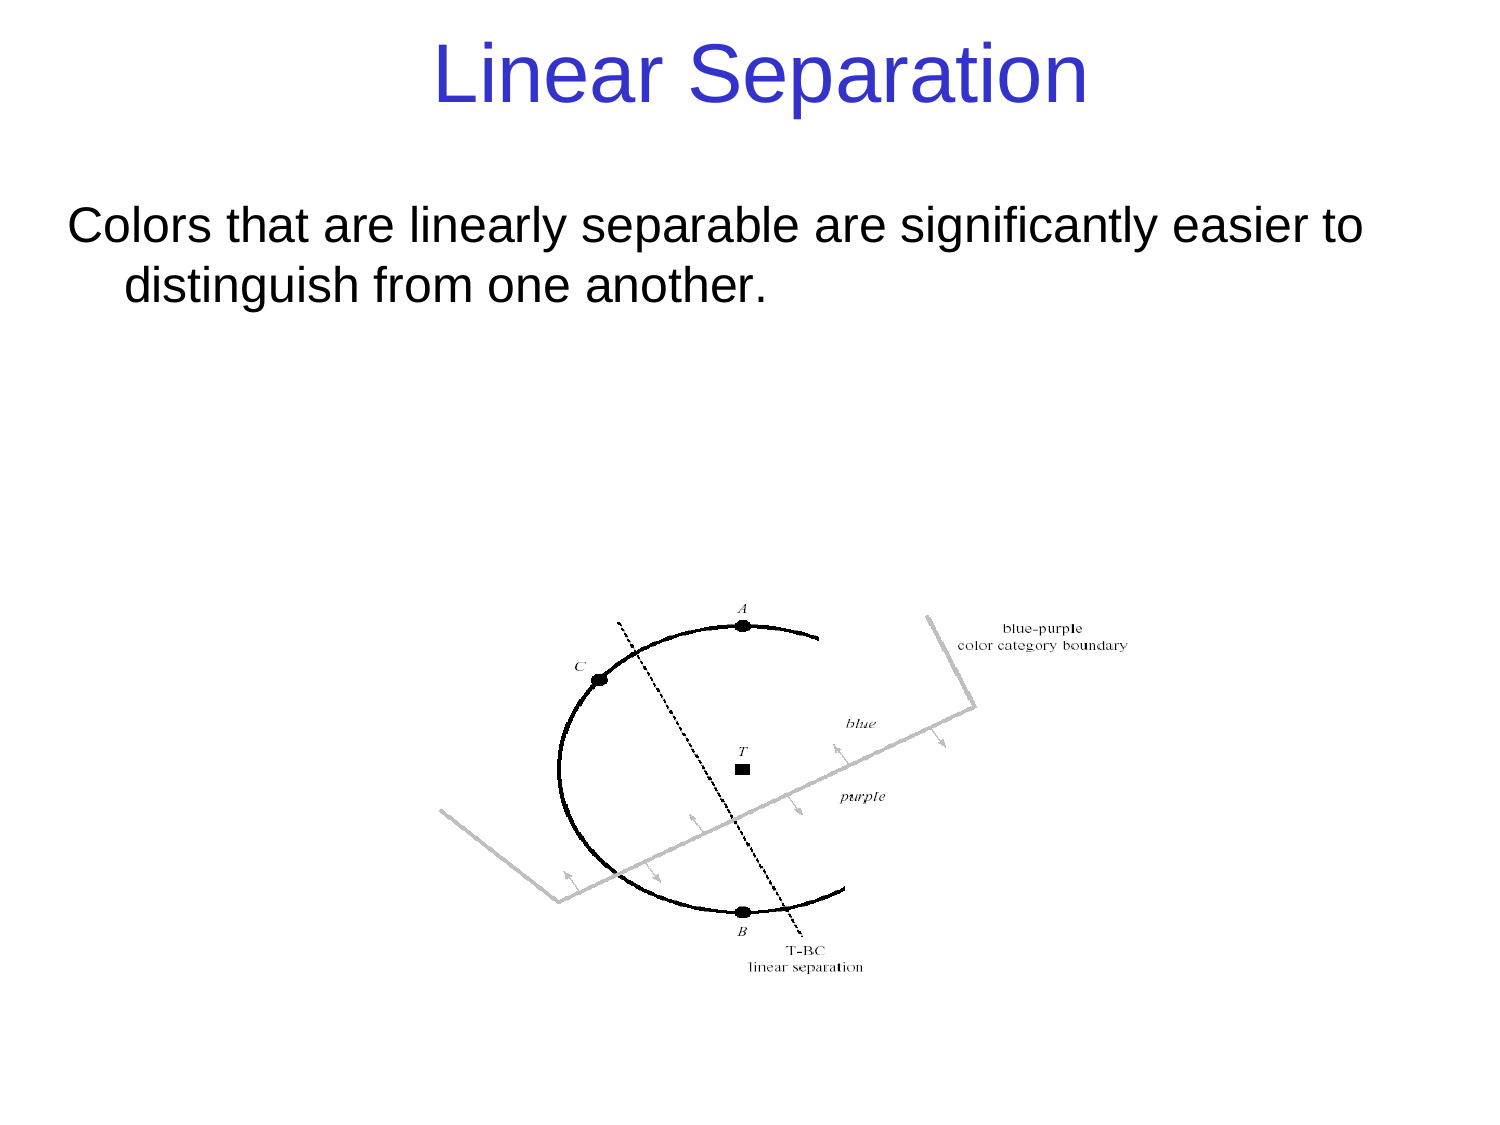

# Linear Separation
Colors that are linearly separable are significantly easier to distinguish from one another.